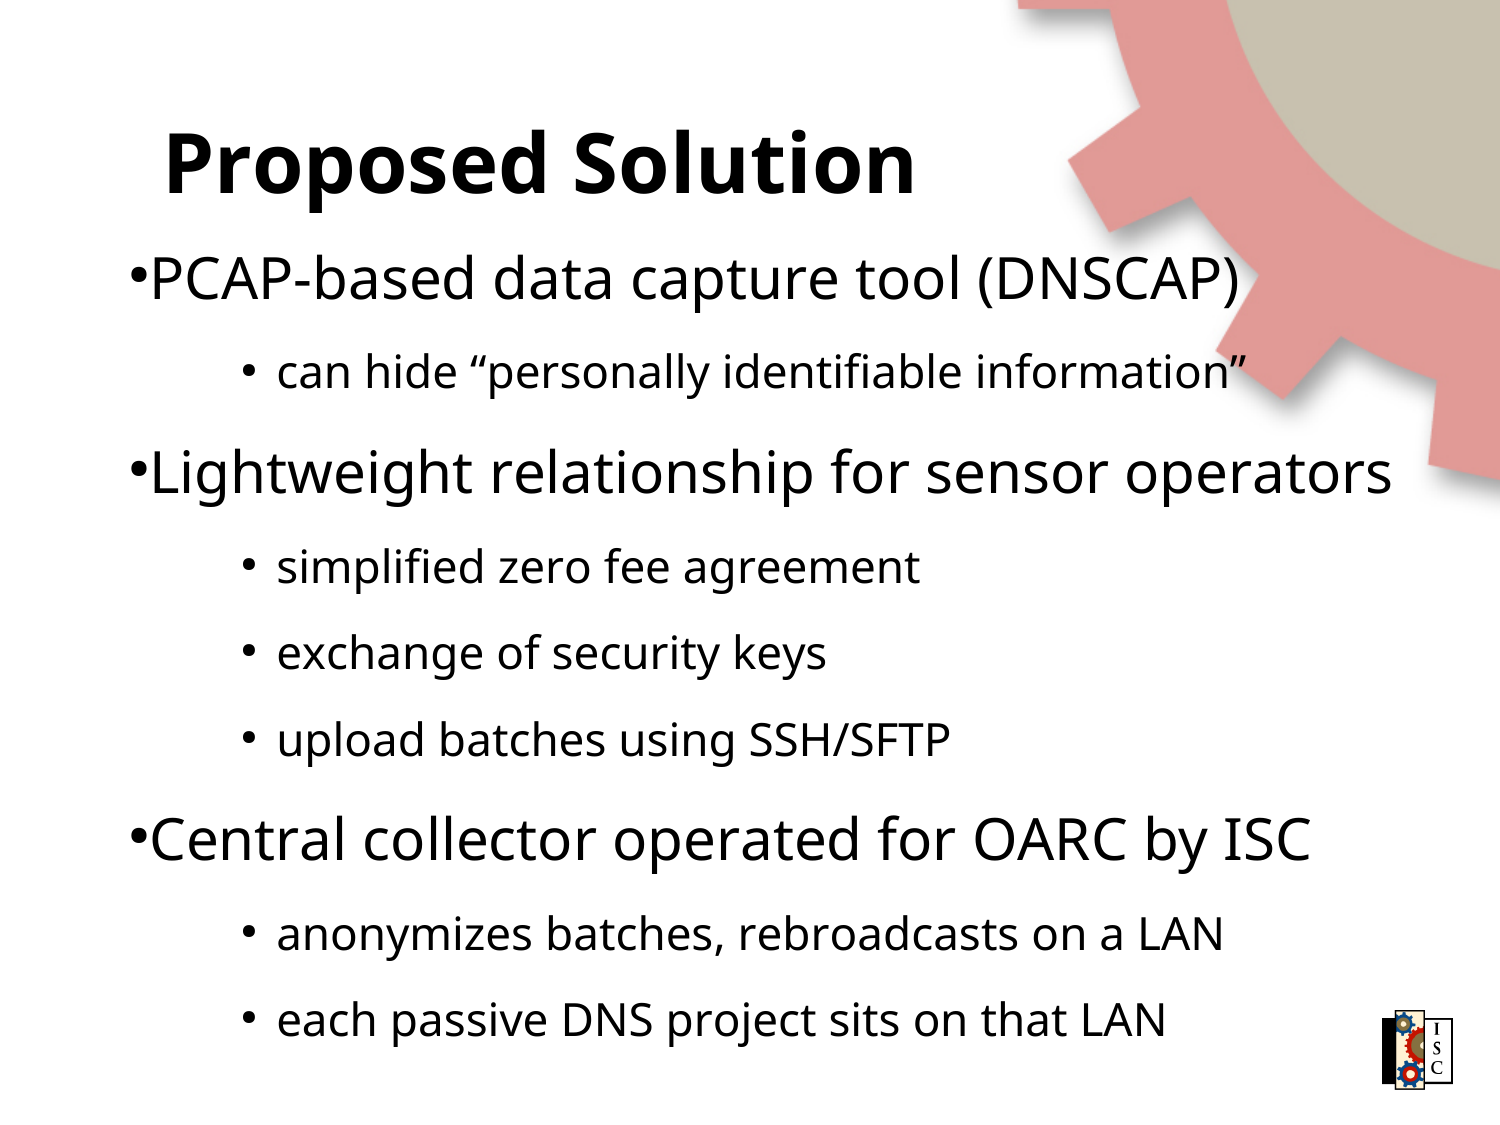

# Proposed Solution
PCAP-based data capture tool (DNSCAP)
can hide “personally identifiable information”
Lightweight relationship for sensor operators
simplified zero fee agreement
exchange of security keys
upload batches using SSH/SFTP
Central collector operated for OARC by ISC
anonymizes batches, rebroadcasts on a LAN
each passive DNS project sits on that LAN